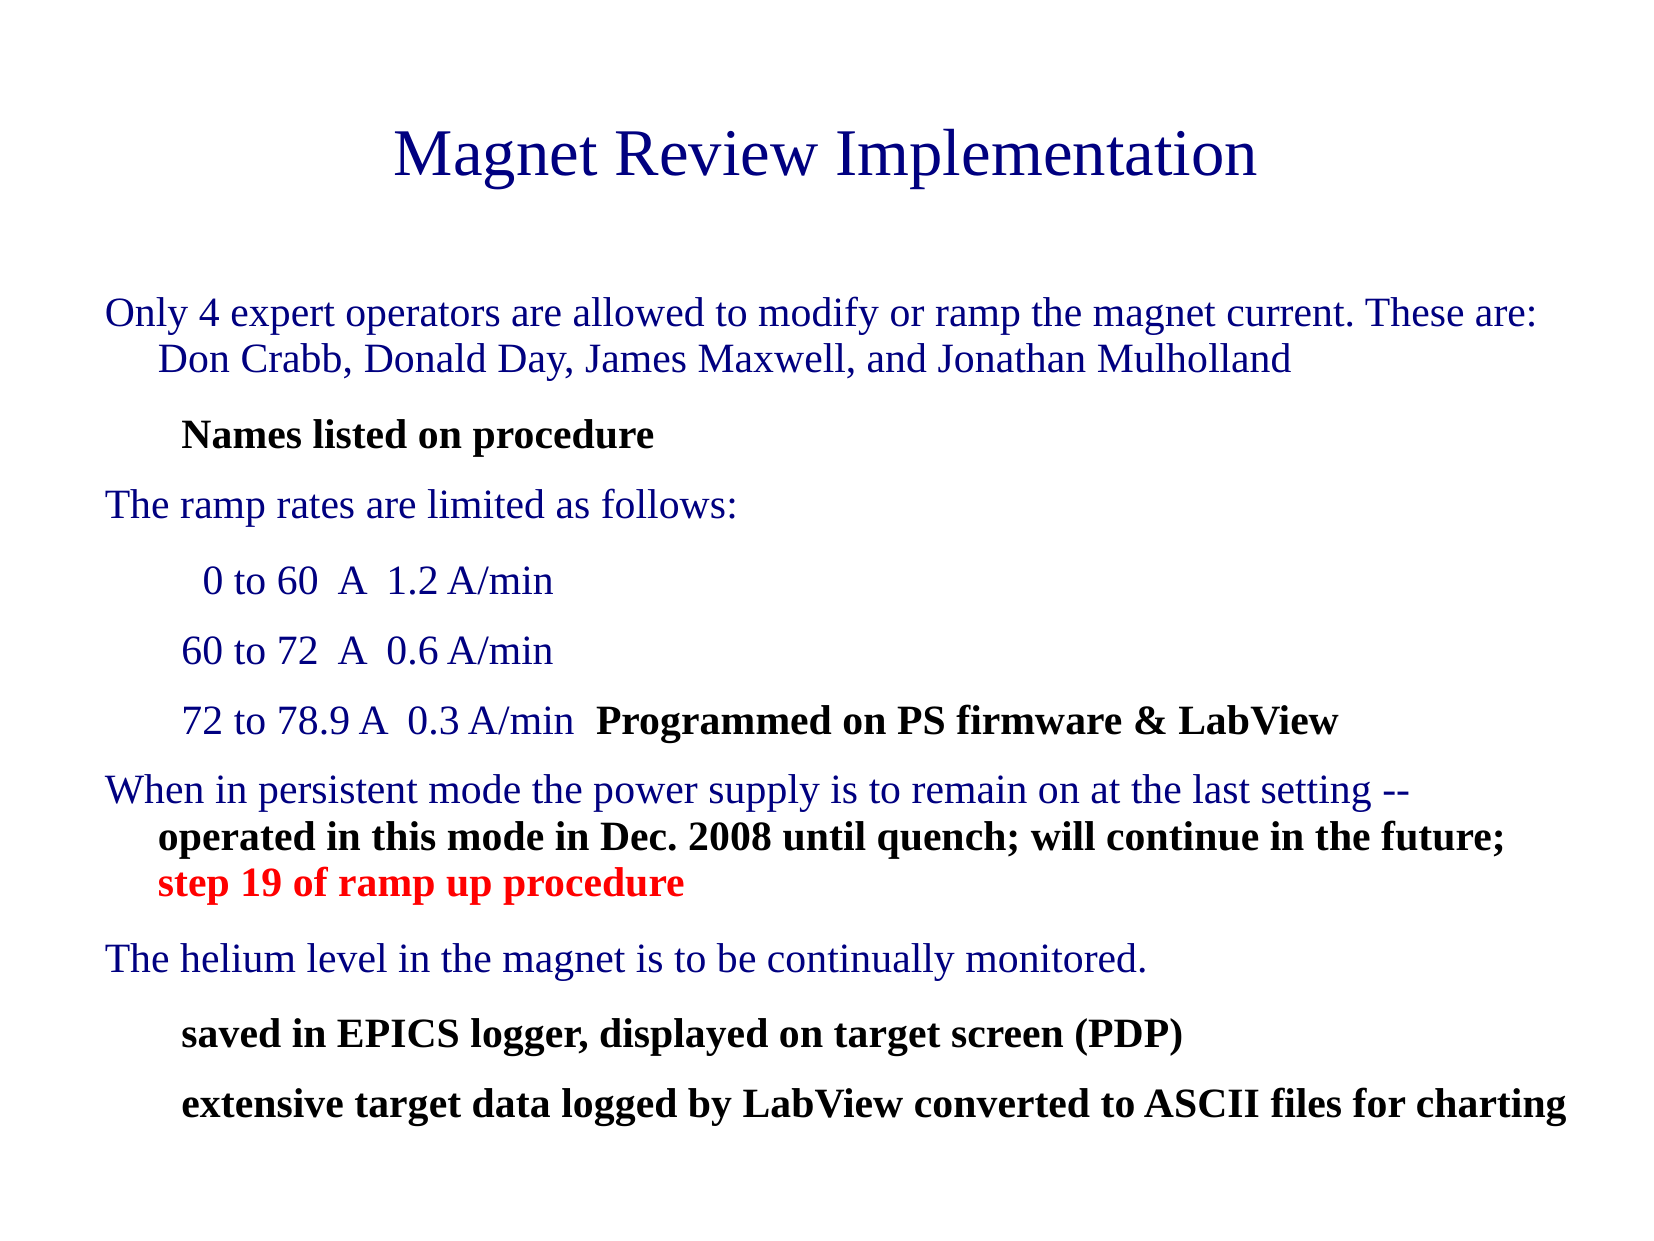

# Magnet Review Implementation
Only 4 expert operators are allowed to modify or ramp the magnet current. These are: Don Crabb, Donald Day, James Maxwell, and Jonathan Mulholland
Names listed on procedure
The ramp rates are limited as follows:
 0 to 60 A 1.2 A/min
60 to 72 A 0.6 A/min
72 to 78.9 A 0.3 A/min Programmed on PS firmware & LabView
When in persistent mode the power supply is to remain on at the last setting -- operated in this mode in Dec. 2008 until quench; will continue in the future; step 19 of ramp up procedure
The helium level in the magnet is to be continually monitored.
saved in EPICS logger, displayed on target screen (PDP)
extensive target data logged by LabView converted to ASCII files for charting